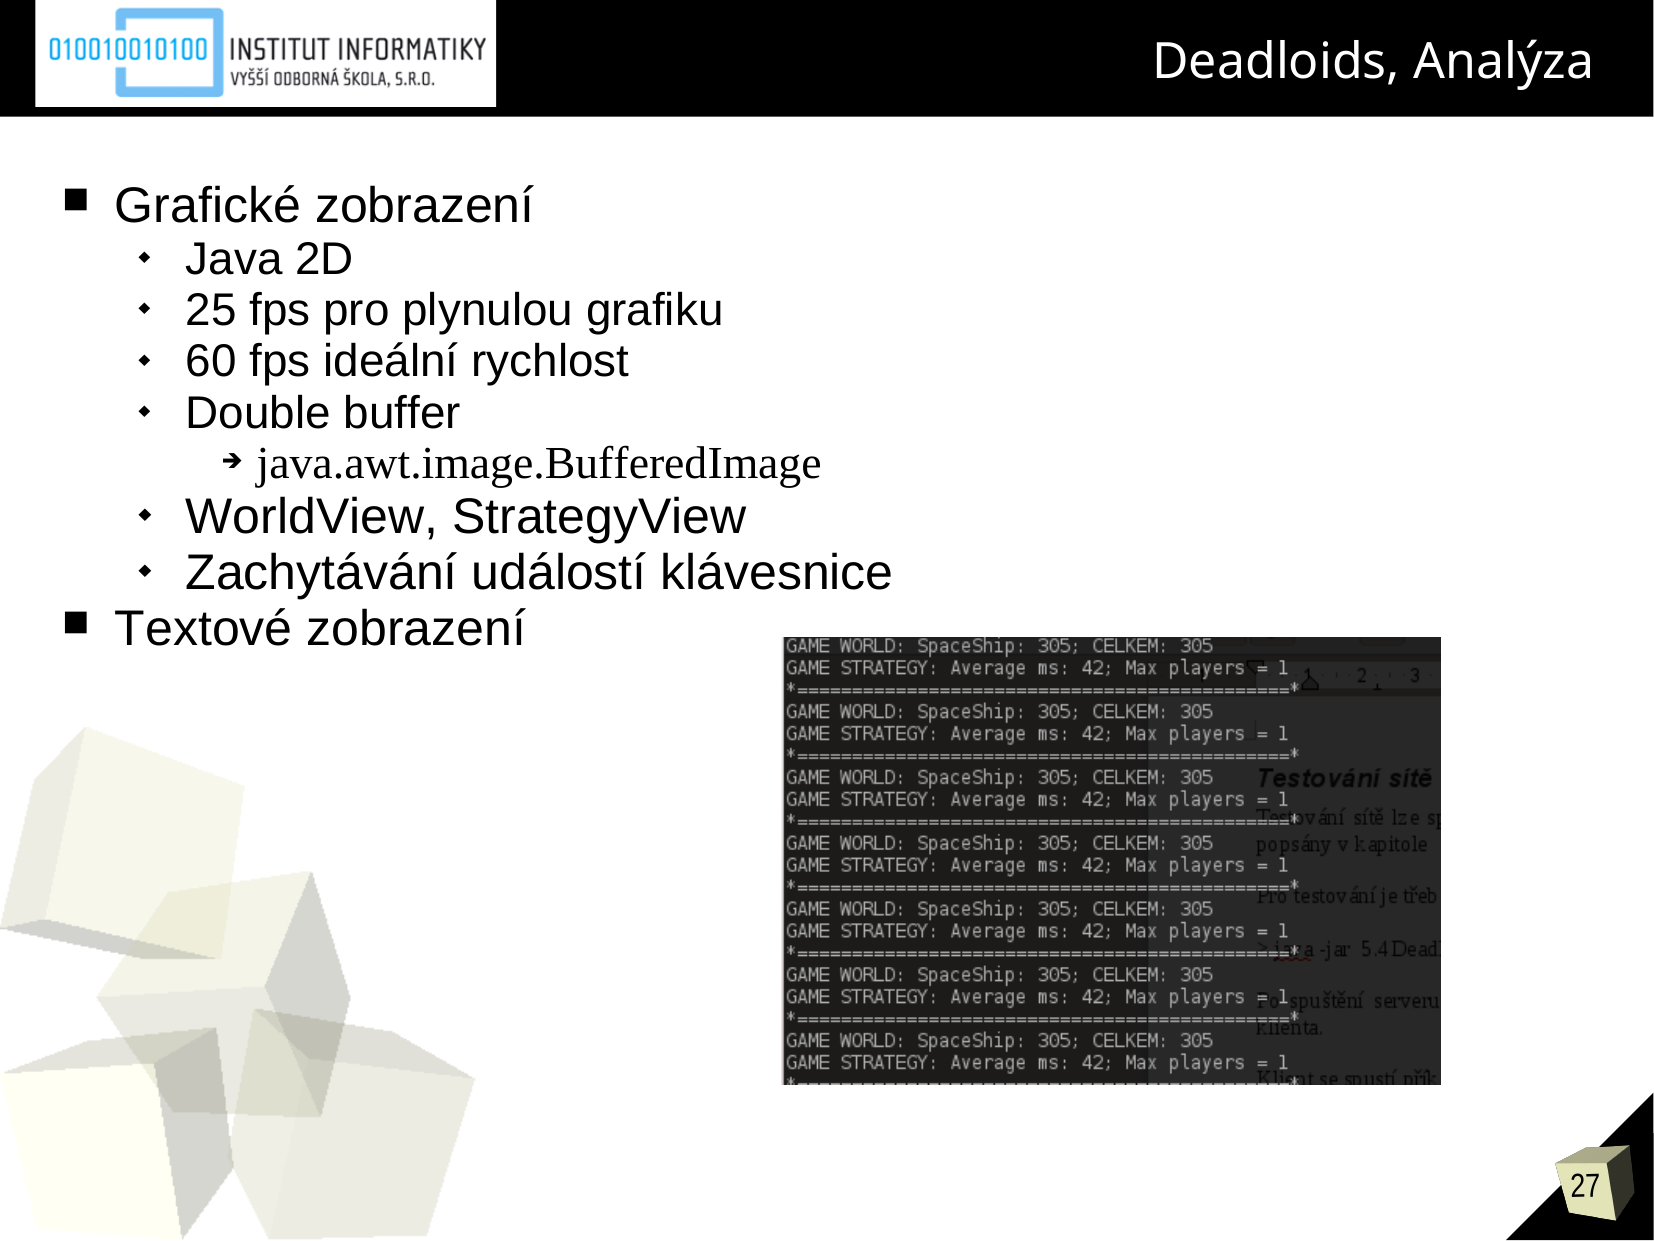

# Deadloids, Analýza
Grafické zobrazení
Java 2D
25 fps pro plynulou grafiku
60 fps ideální rychlost
Double buffer
java.awt.image.BufferedImage
WorldView, StrategyView
Zachytávání událostí klávesnice
Textové zobrazení